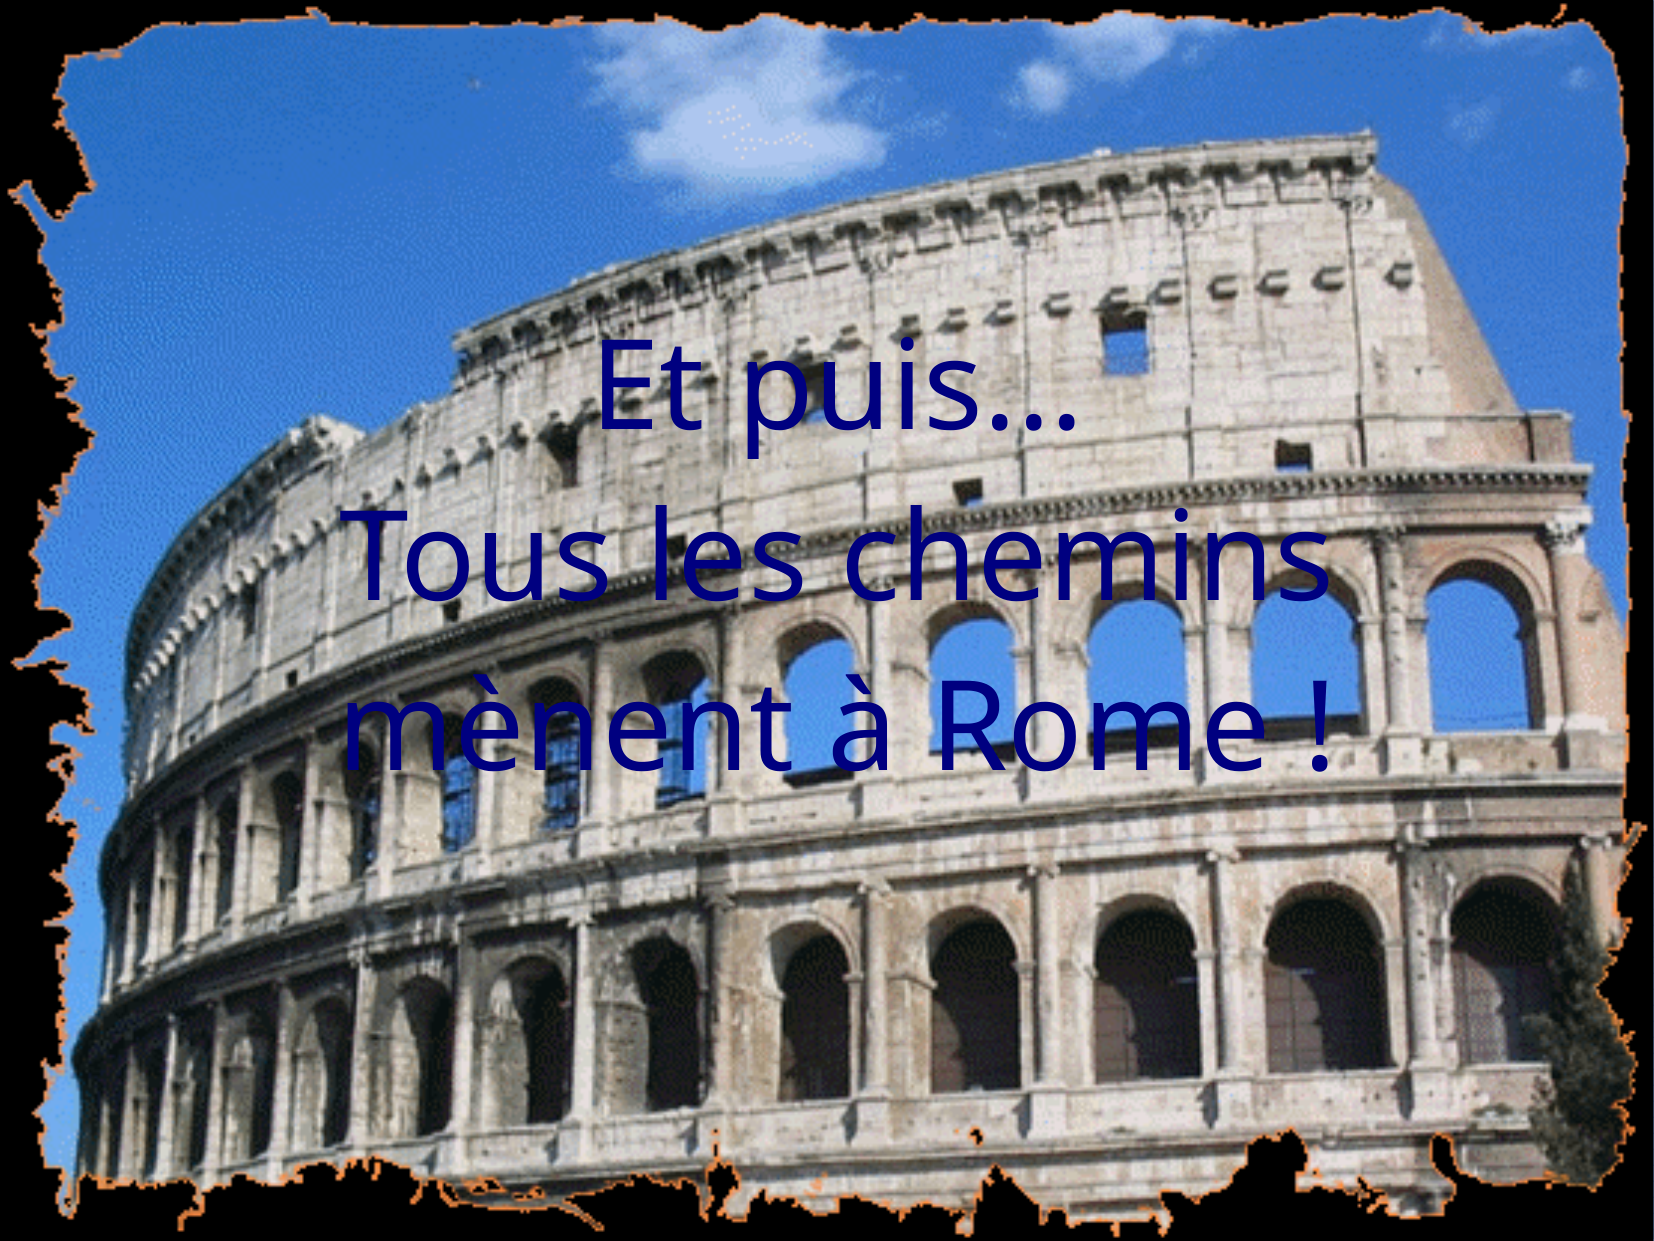

#
Et puis...
Tous les chemins mènent à Rome !